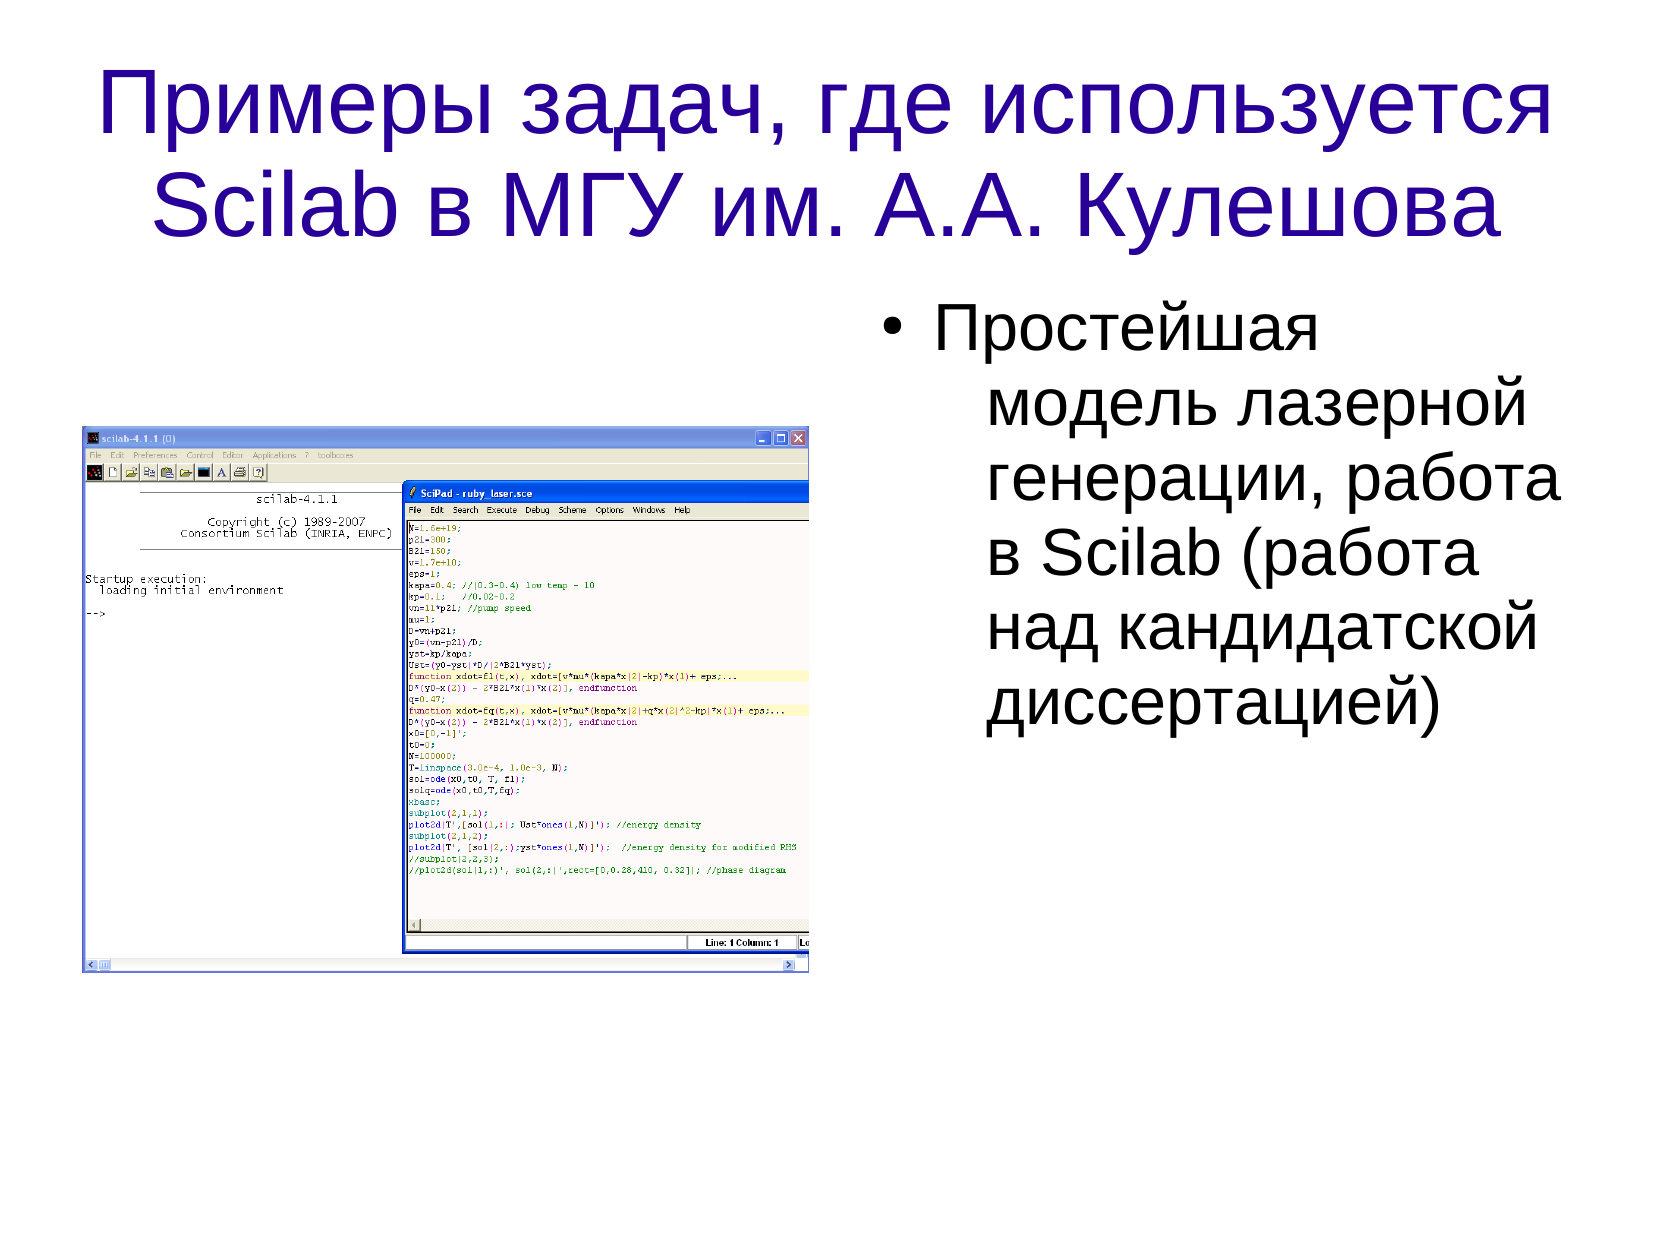

# Примеры задач, где используется Scilab в МГУ им. А.А. Кулешова
Простейшая модель лазерной генерации, работа в Scilab (работа над кандидатской диссертацией)